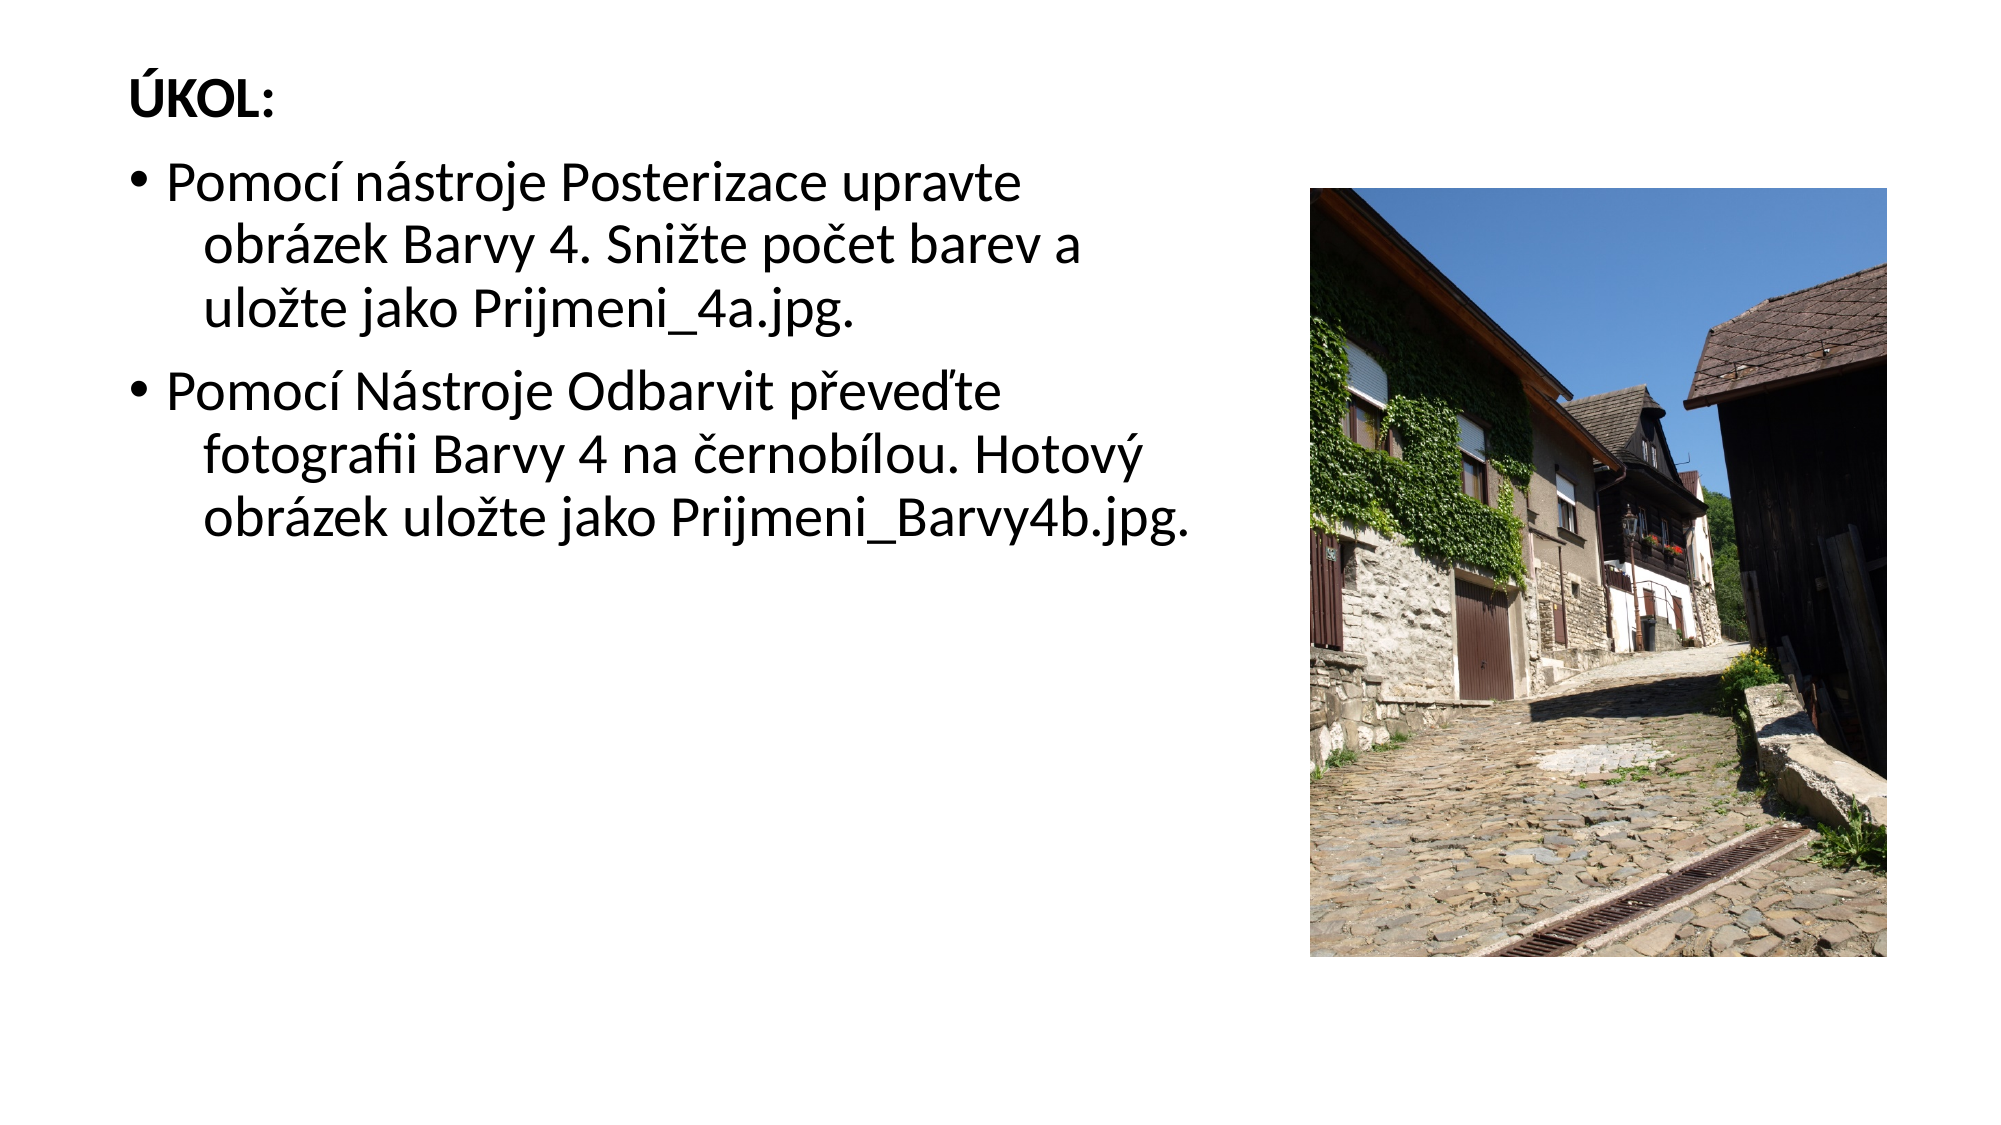

ÚKOL:
Pomocí nástroje Posterizace upravte obrázek Barvy 4. Snižte počet barev a uložte jako Prijmeni_4a.jpg.
Pomocí Nástroje Odbarvit převeďte fotografii Barvy 4 na černobílou. Hotový obrázek uložte jako Prijmeni_Barvy4b.jpg.